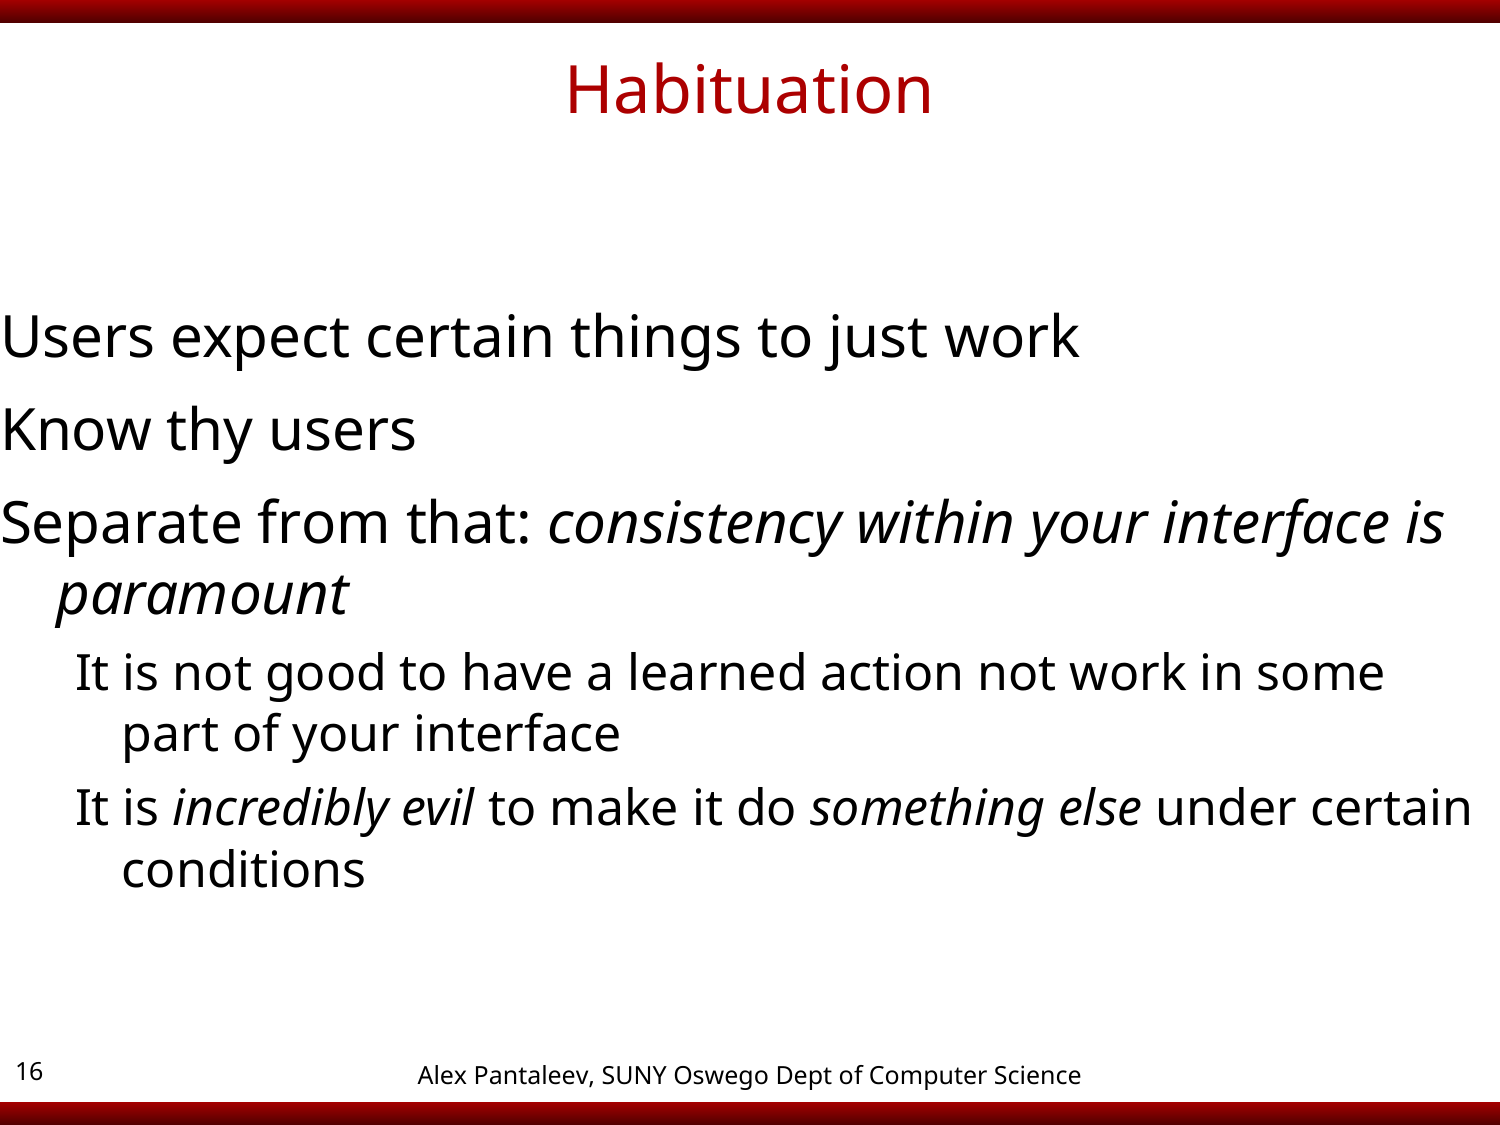

# Habituation
Users expect certain things to just work
Know thy users
Separate from that: consistency within your interface is paramount
It is not good to have a learned action not work in some part of your interface
It is incredibly evil to make it do something else under certain conditions
16